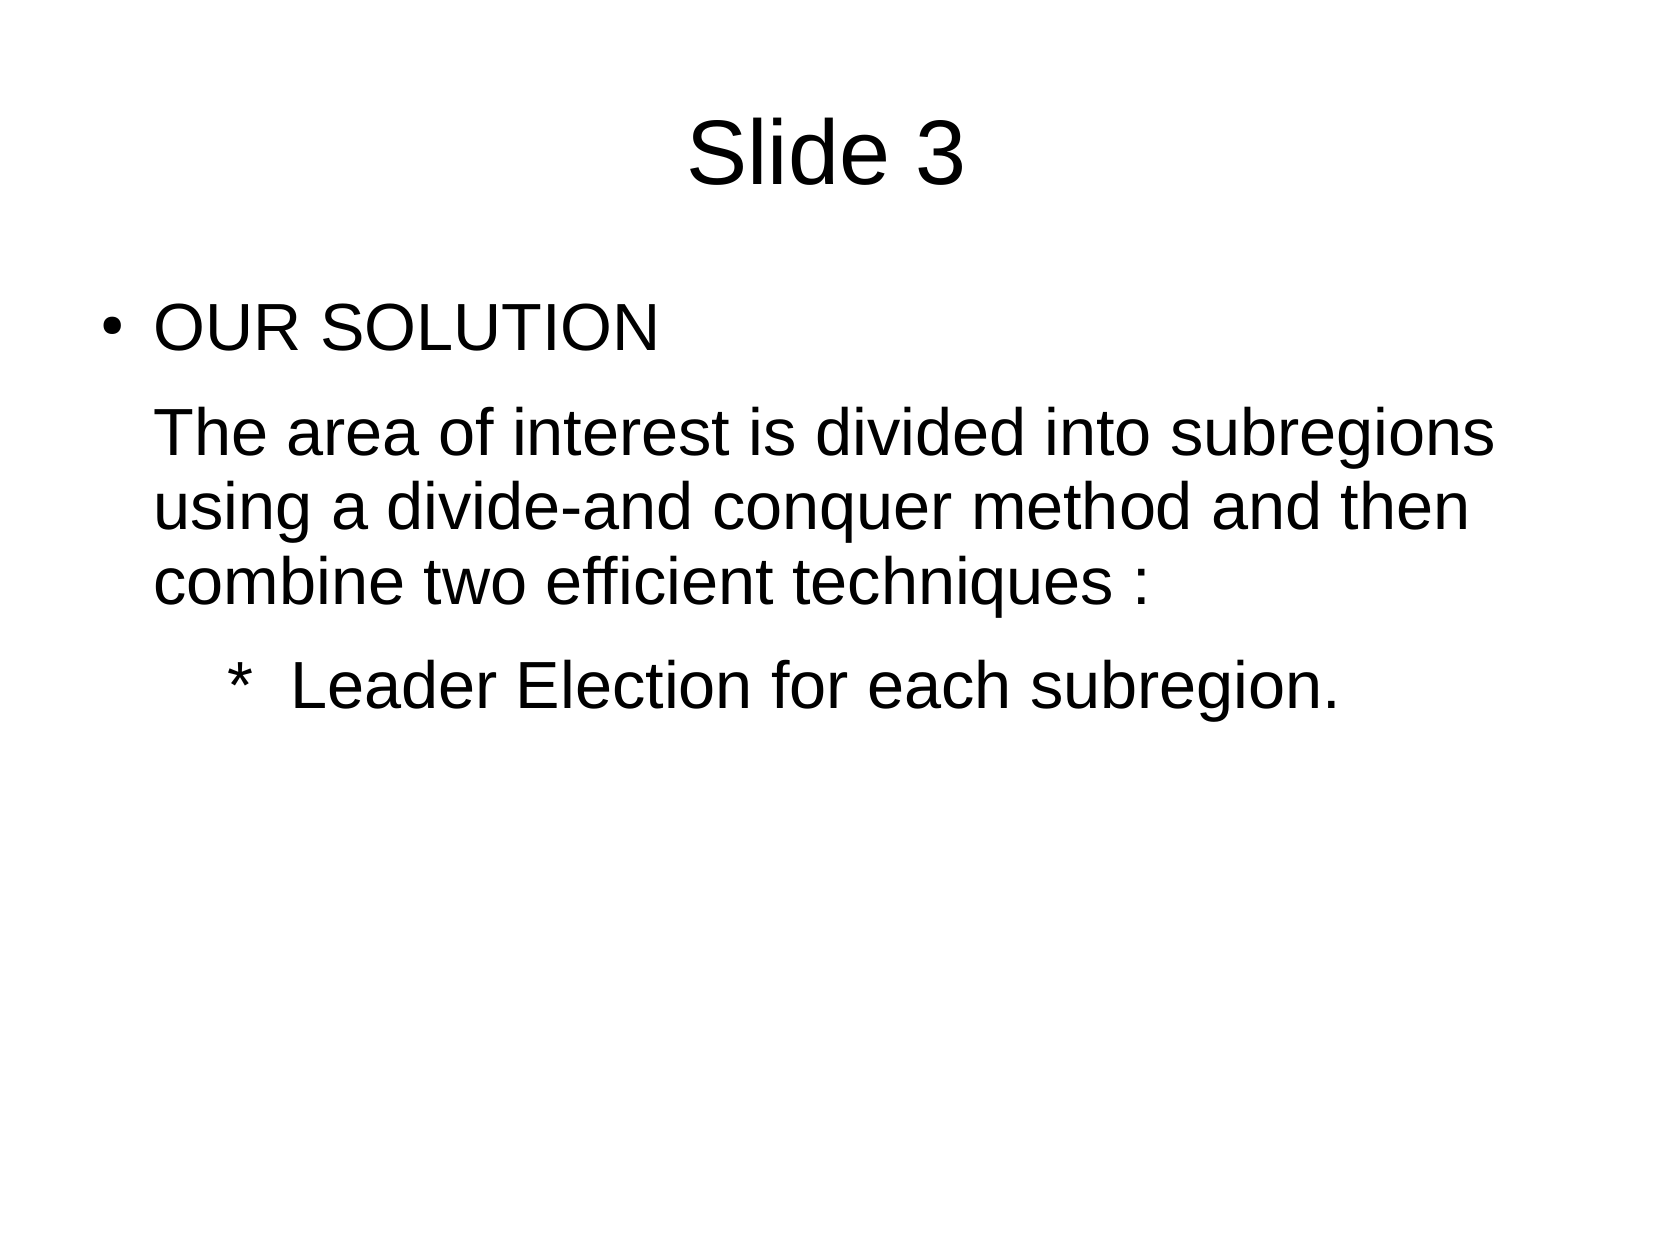

# Slide 3
OUR SOLUTION
The area of interest is divided into subregions using a divide-and conquer method and then combine two efficient techniques :
 * Leader Election for each subregion.